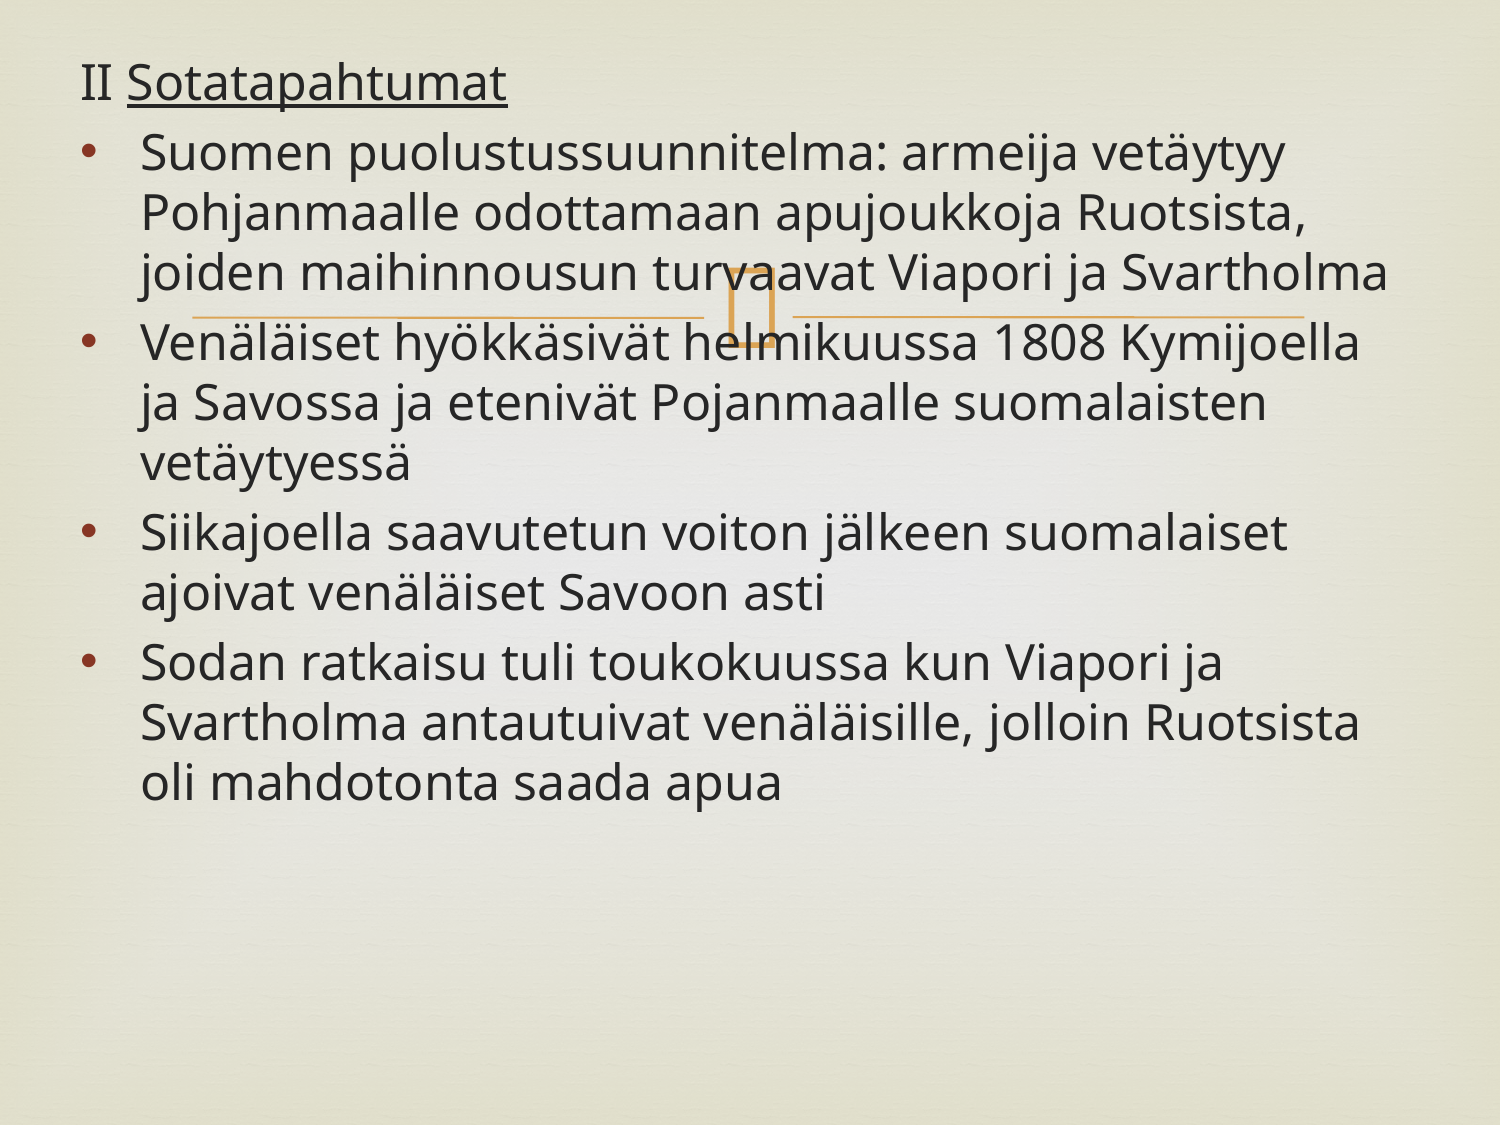

# II Sotatapahtumat
Suomen puolustussuunnitelma: armeija vetäytyy Pohjanmaalle odottamaan apujoukkoja Ruotsista, joiden maihinnousun turvaavat Viapori ja Svartholma
Venäläiset hyökkäsivät helmikuussa 1808 Kymijoella ja Savossa ja etenivät Pojanmaalle suomalaisten vetäytyessä
Siikajoella saavutetun voiton jälkeen suomalaiset ajoivat venäläiset Savoon asti
Sodan ratkaisu tuli toukokuussa kun Viapori ja Svartholma antautuivat venäläisille, jolloin Ruotsista oli mahdotonta saada apua